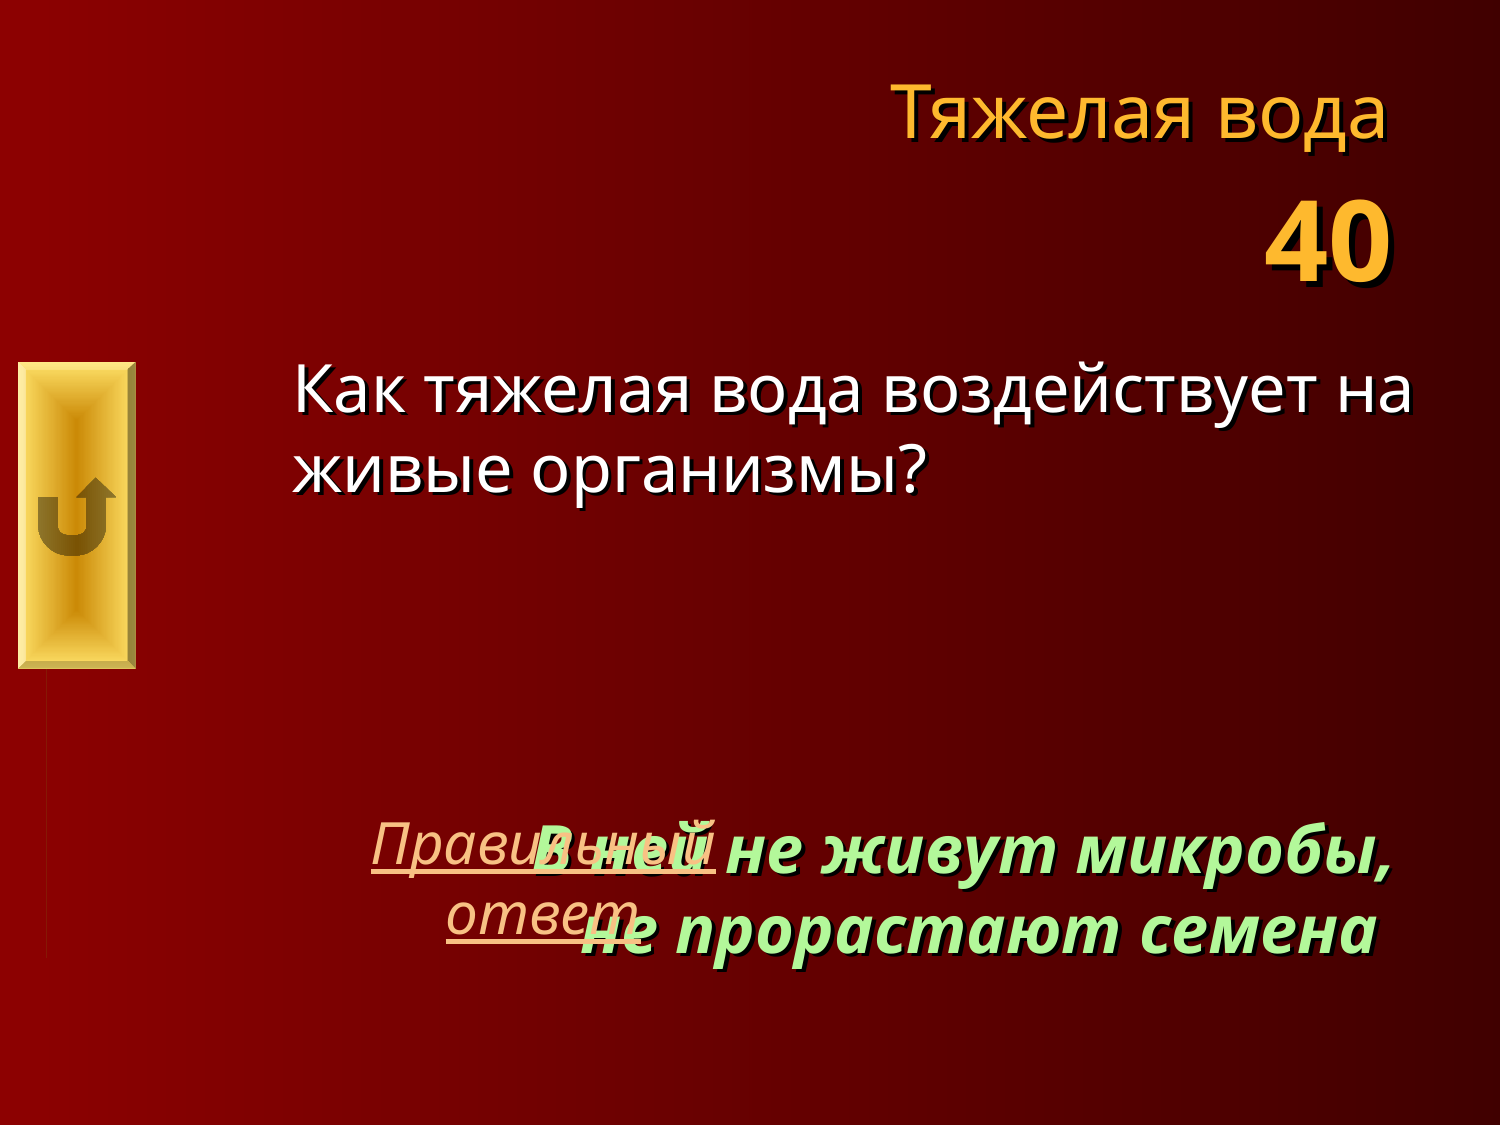

# Тяжелая вода
40
Как тяжелая вода воздействует на живые организмы?
В ней не живут микробы,
не прорастают семена
Правильный ответ